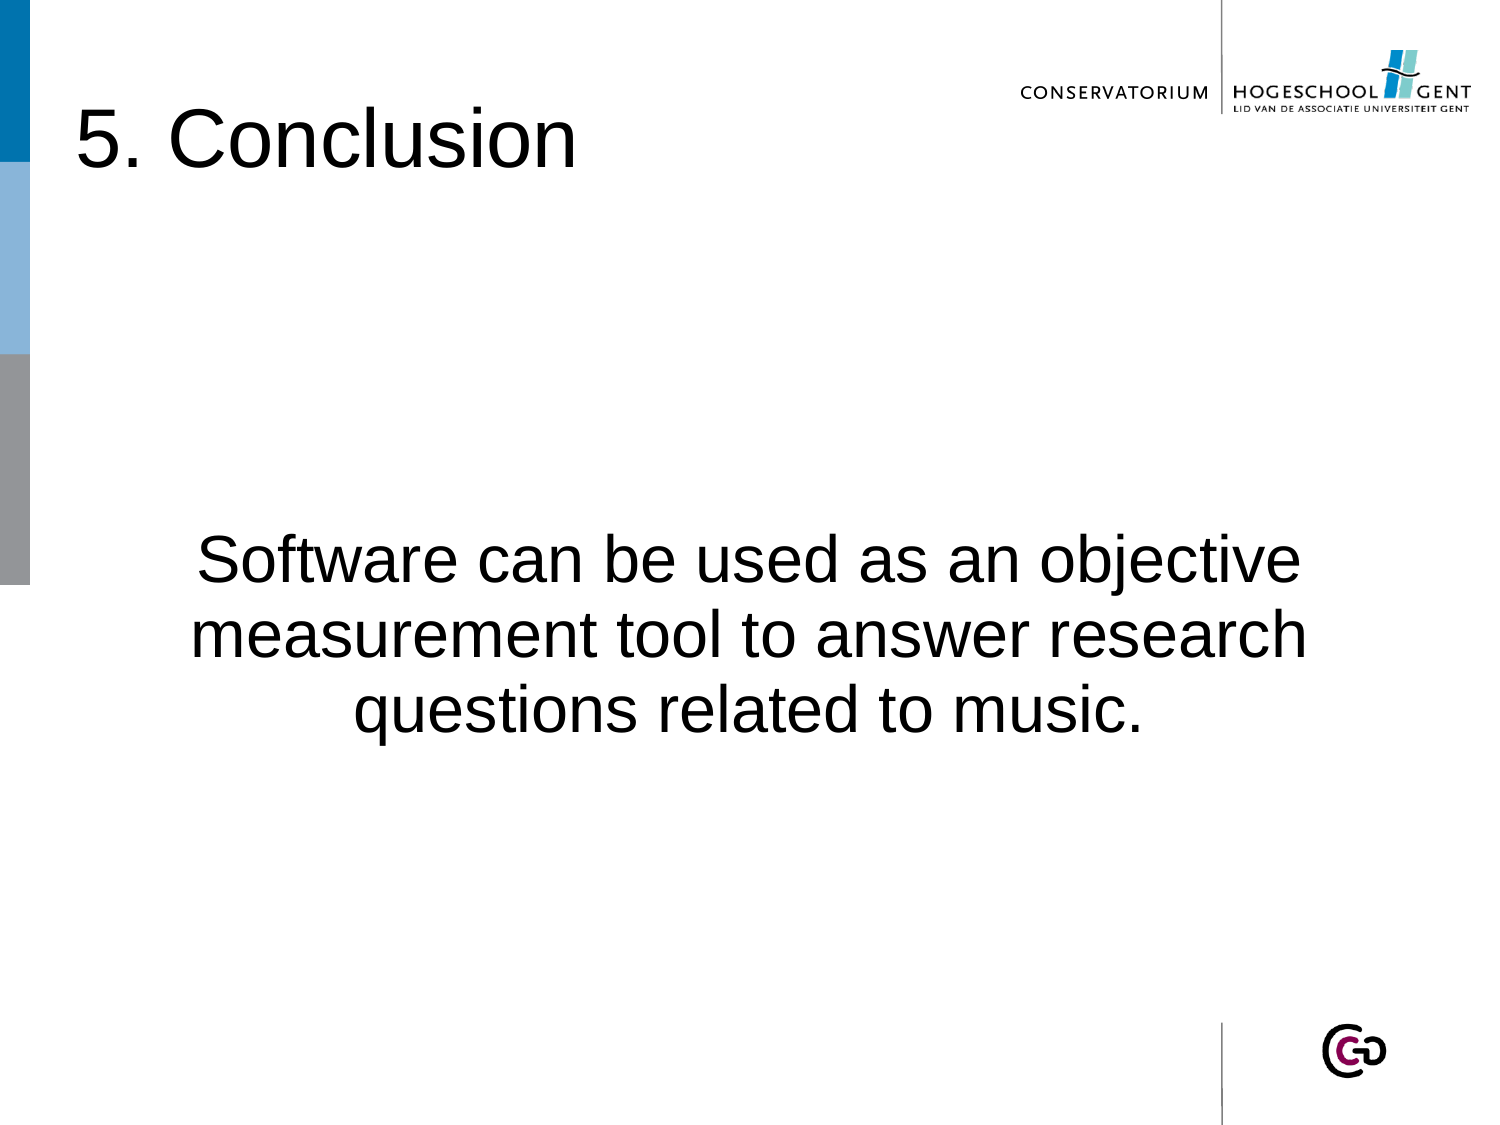

# 5. Conclusion
Software can be used as an objective measurement tool to answer research questions related to music.